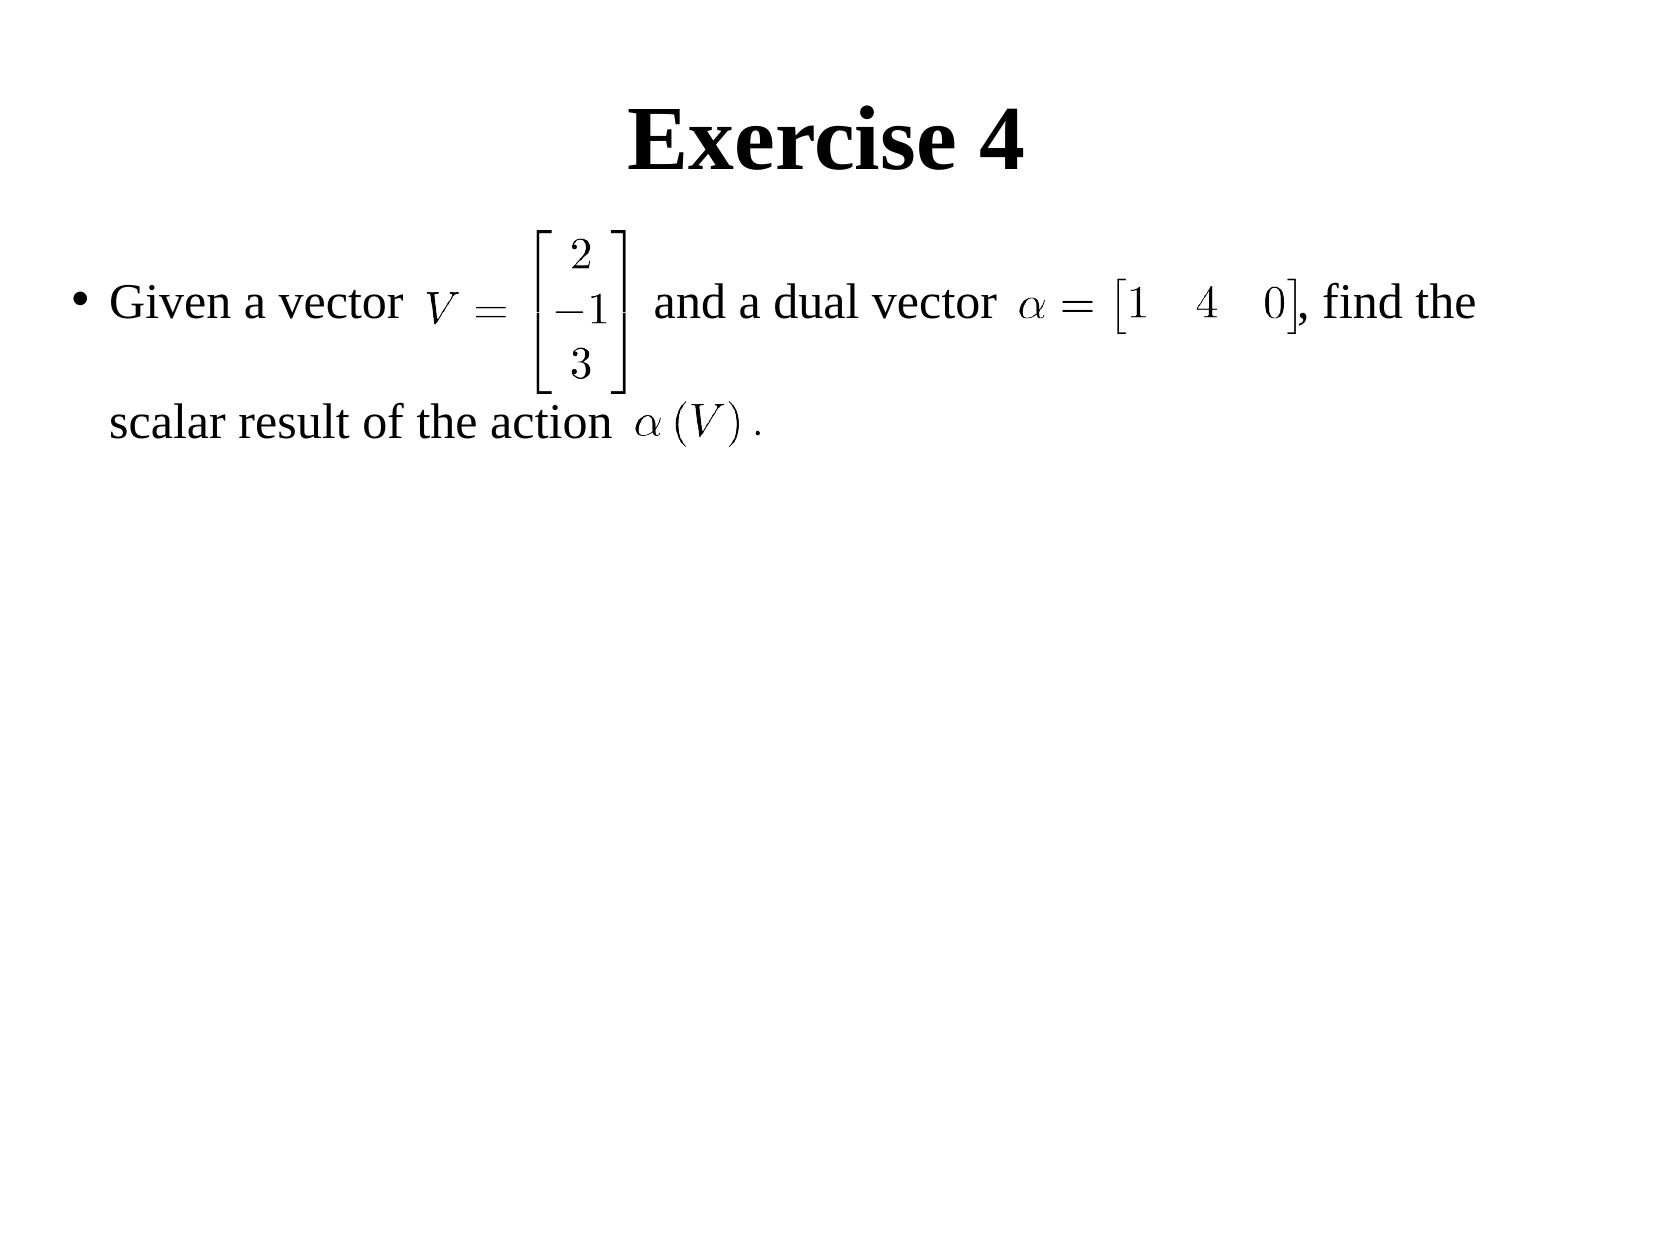

Exercise 4
# Given a vector and a dual vector , find the scalar result of the action